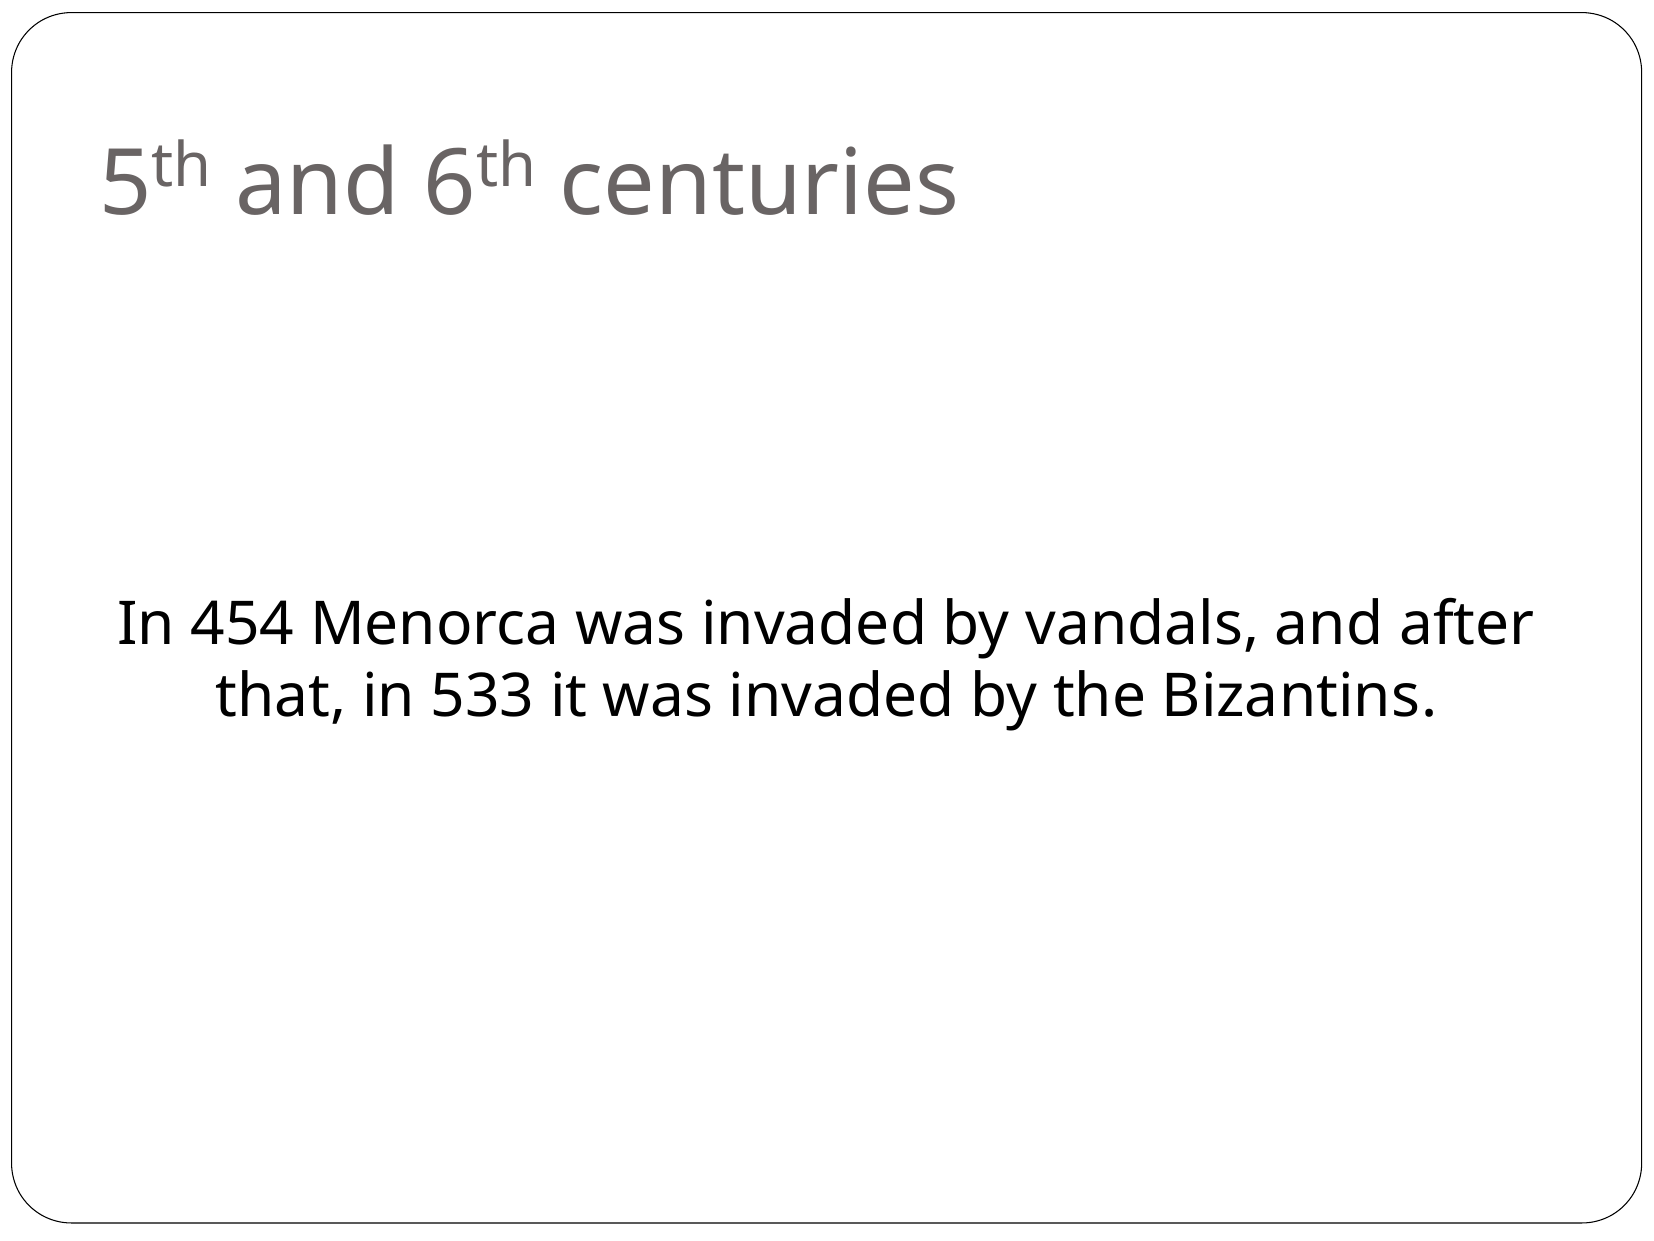

5th and 6th centuries
# In 454 Menorca was invaded by vandals, and after that, in 533 it was invaded by the Bizantins.